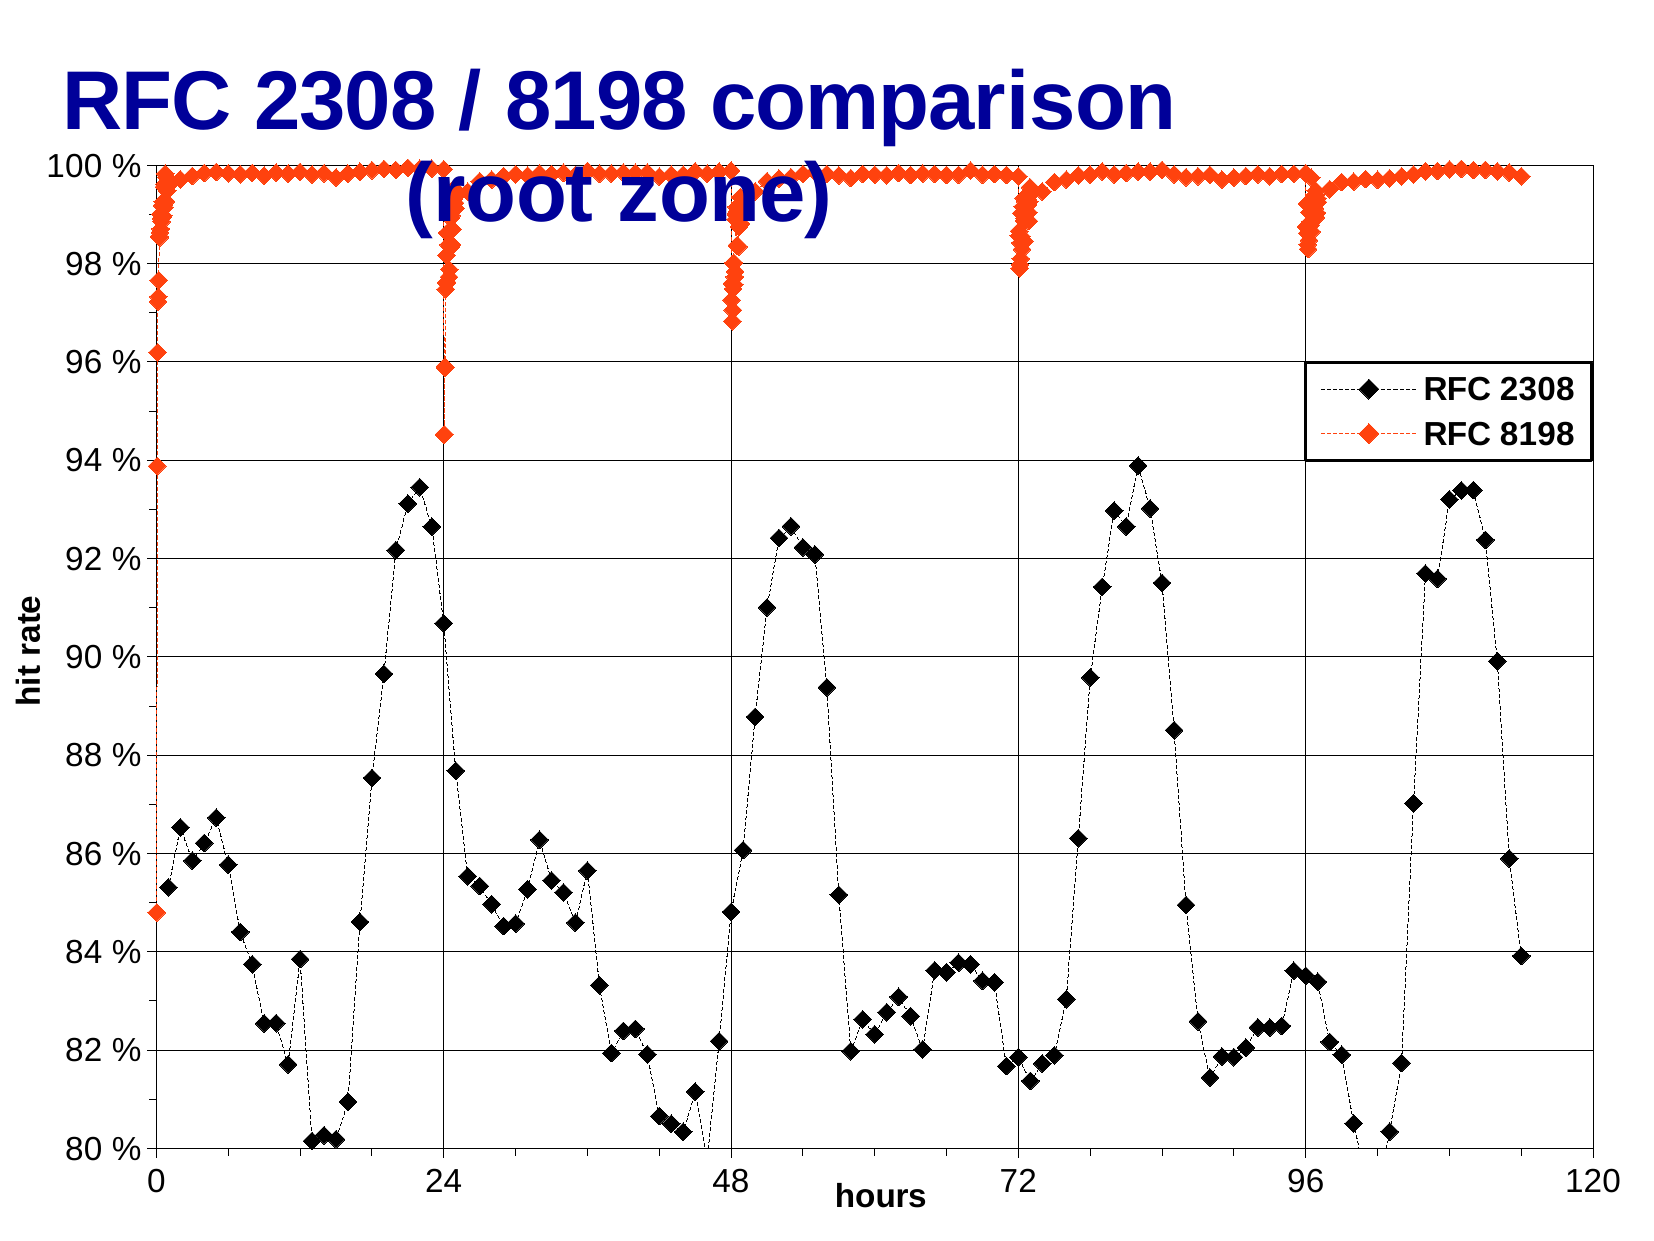

### Chart: RFC 2308 / 8198 comparison (root zone)
| Category | RFC 2308 | RFC 8198 |
|---|---|---|